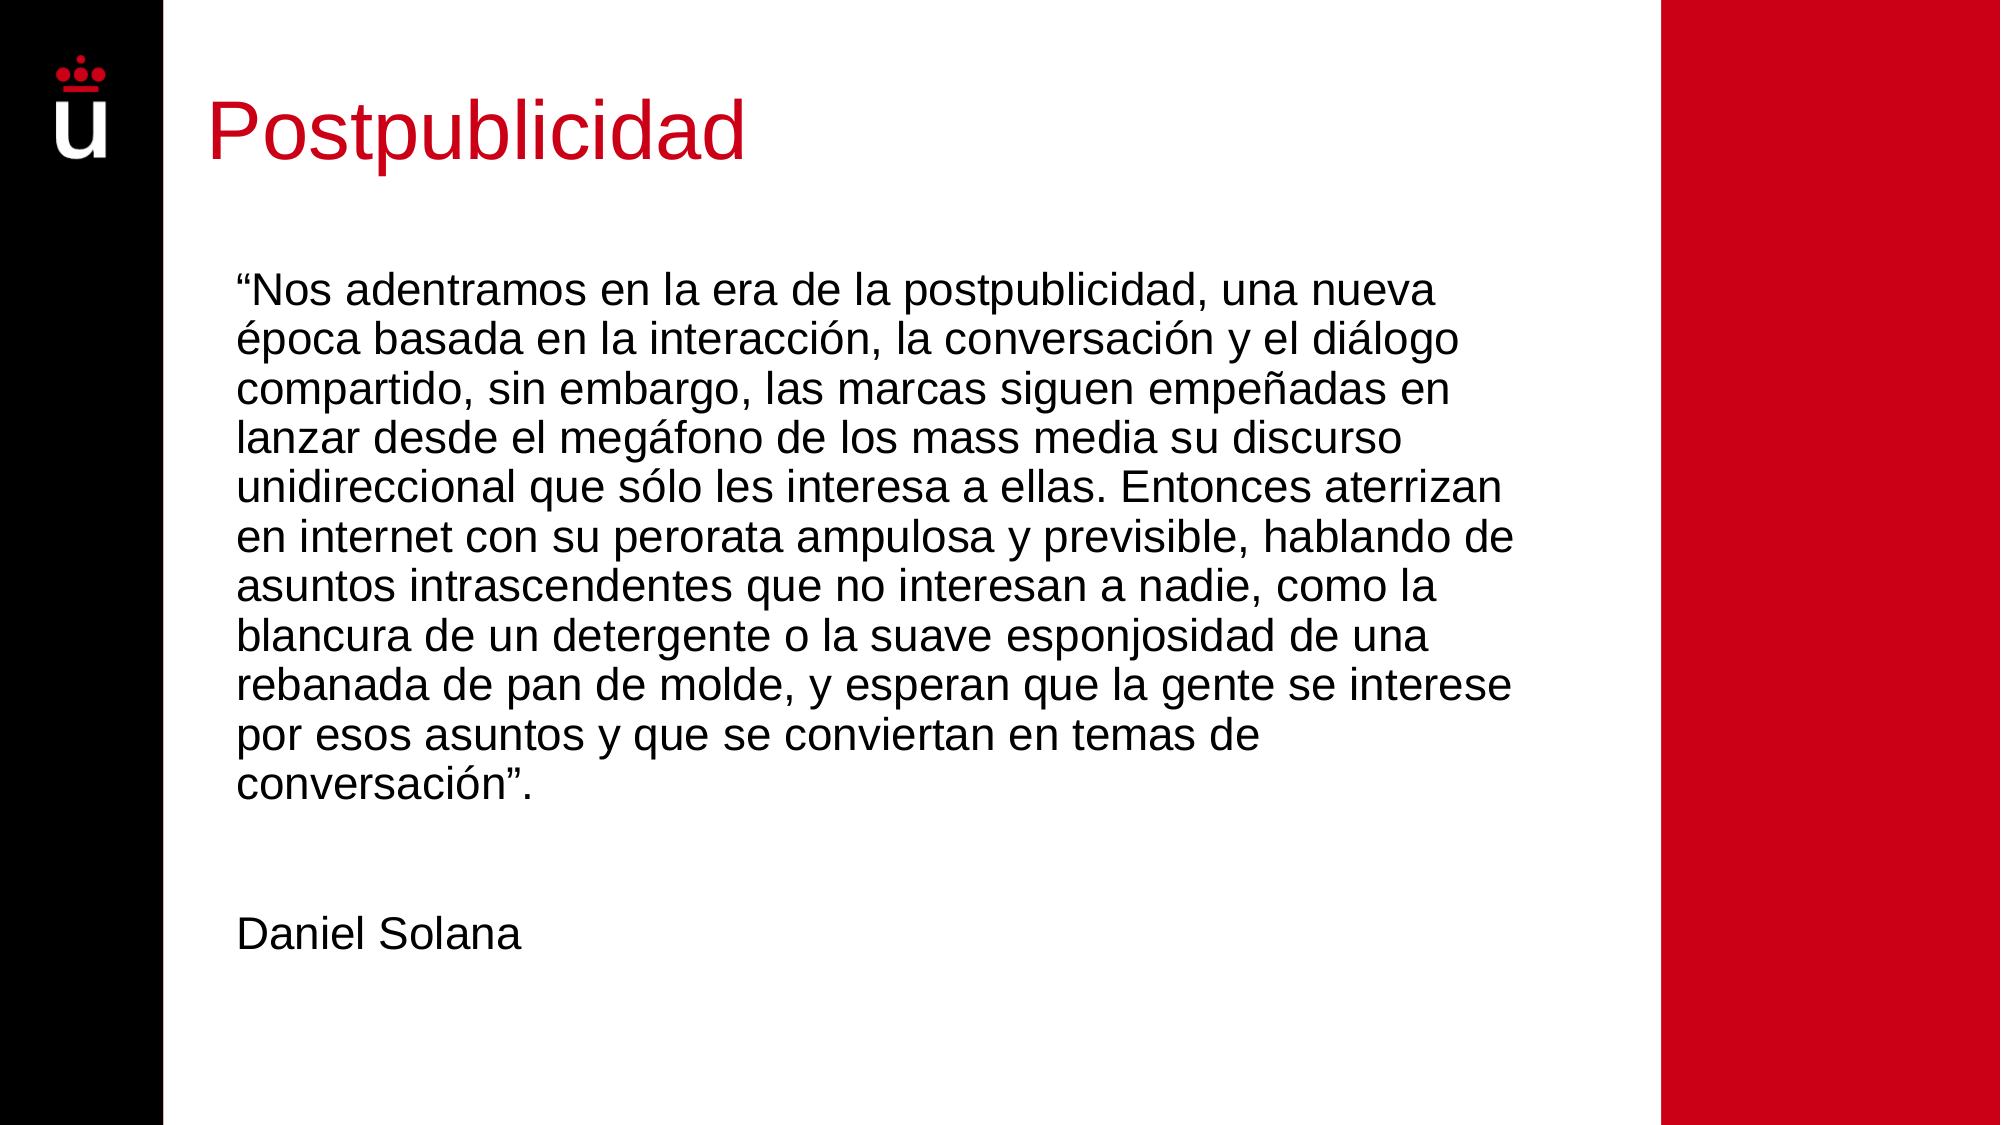

Postpublicidad
# “Nos adentramos en la era de la postpublicidad, una nueva época basada en la interacción, la conversación y el diálogo compartido, sin embargo, las marcas siguen empeñadas en lanzar desde el megáfono de los mass media su discurso unidireccional que sólo les interesa a ellas. Entonces aterrizan en internet con su perorata ampulosa y previsible, hablando de asuntos intrascendentes que no interesan a nadie, como la blancura de un detergente o la suave esponjosidad de una rebanada de pan de molde, y esperan que la gente se interese por esos asuntos y que se conviertan en temas de conversación”.
Daniel Solana